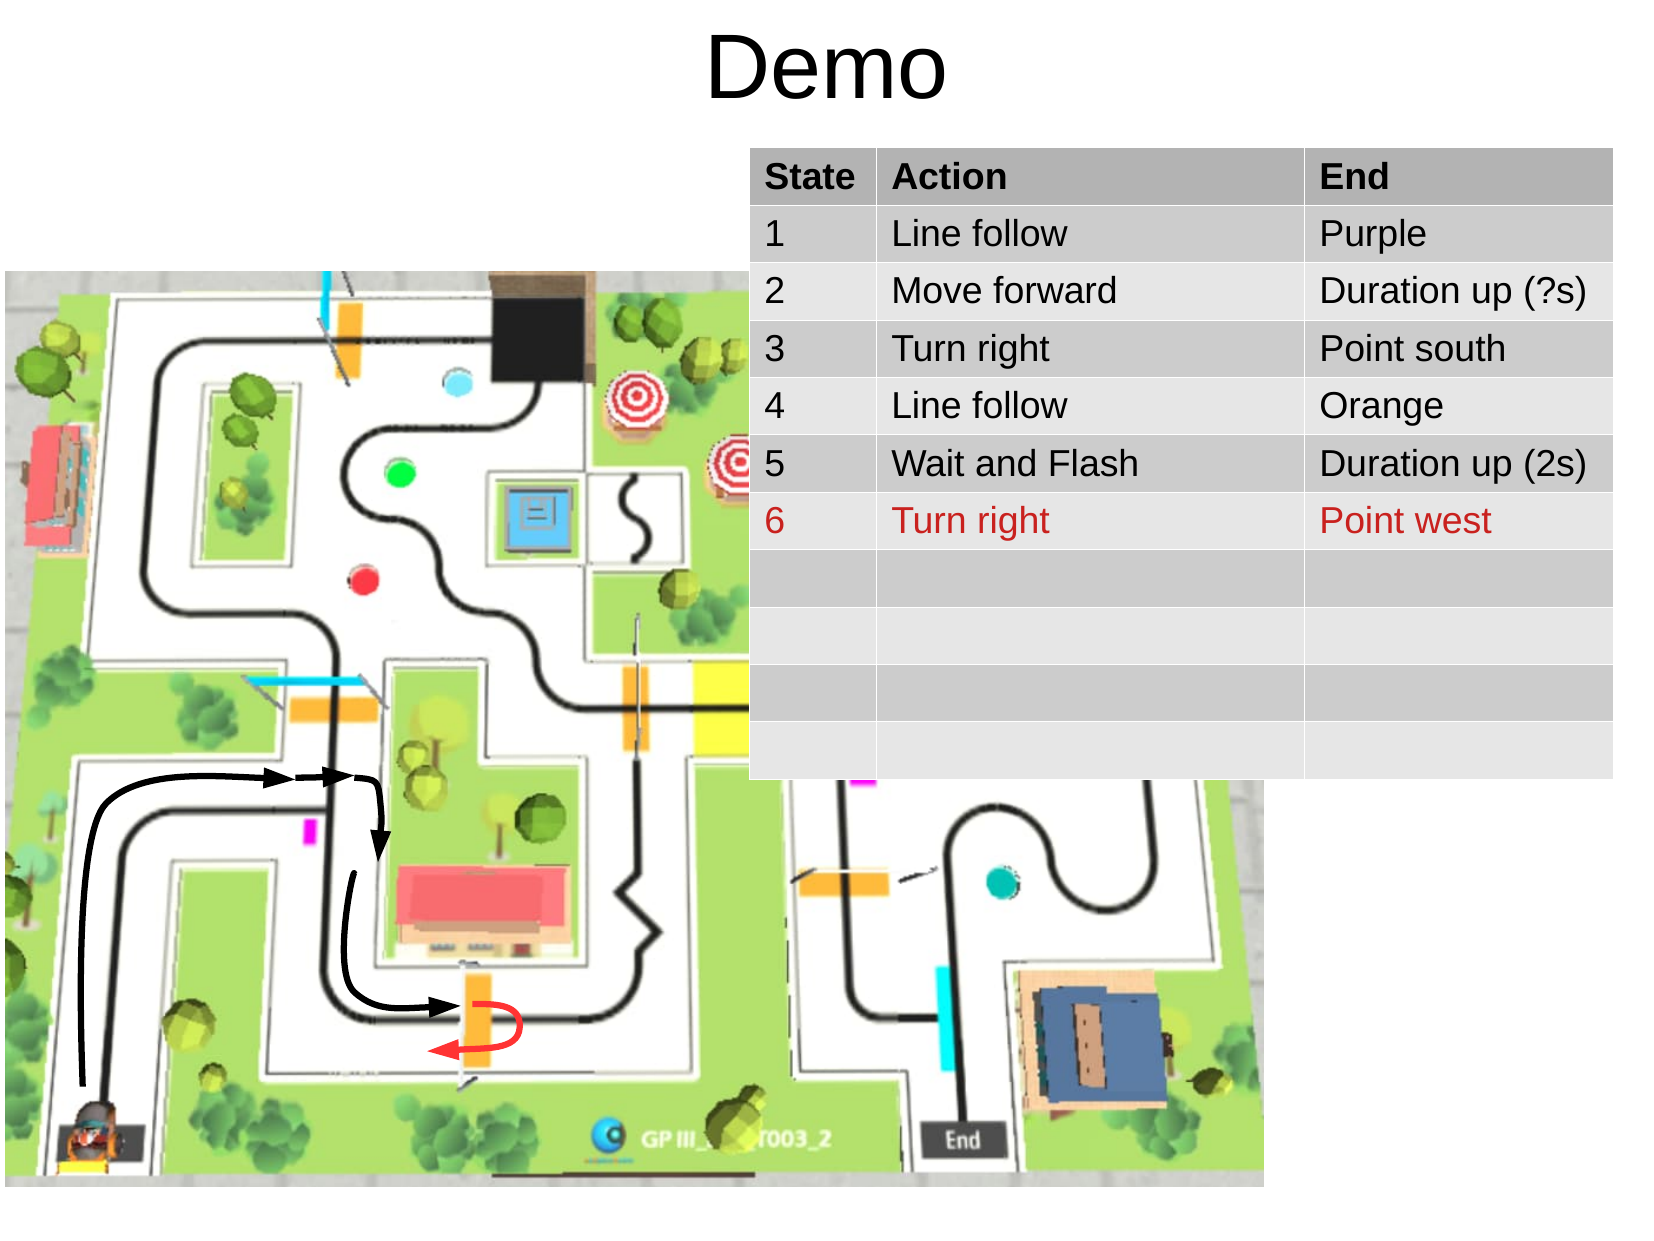

# Demo
| State | Action | End |
| --- | --- | --- |
| 1 | Line follow | Purple |
| 2 | Move forward | Duration up (?s) |
| 3 | Turn right | Point south |
| 4 | Line follow | Orange |
| 5 | Wait and Flash | Duration up (2s) |
| 6 | Turn right | Point west |
| | | |
| | | |
| | | |
| | | |